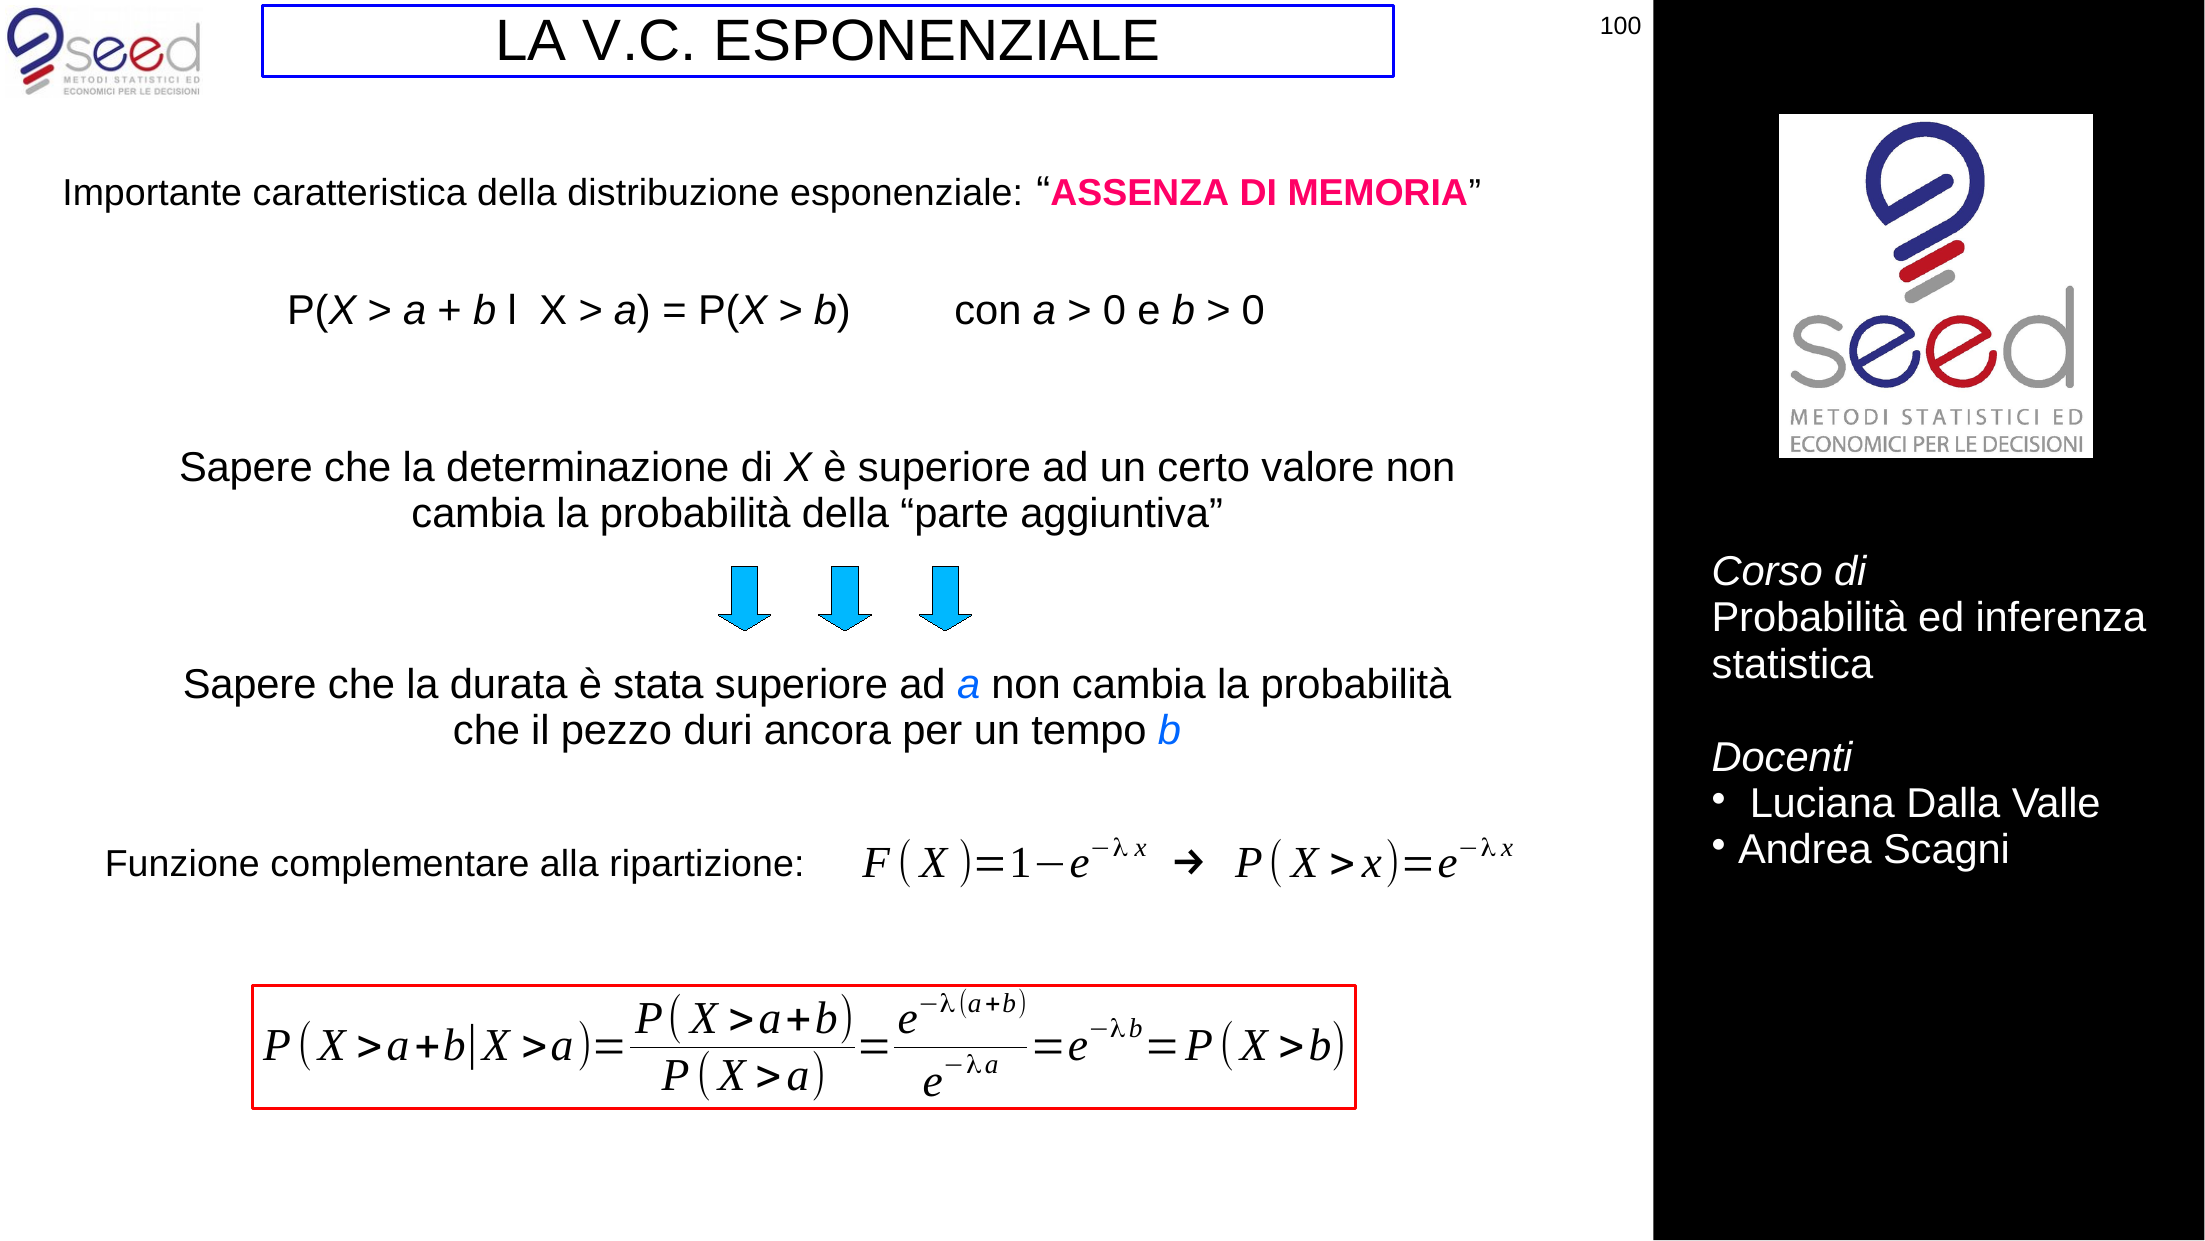

LA V.C. ESPONENZIALE
Importante caratteristica della distribuzione esponenziale: “ASSENZA DI MEMORIA”
P(X > a + b l X > a) = P(X > b) con a > 0 e b > 0
Sapere che la determinazione di X è superiore ad un certo valore non cambia la probabilità della “parte aggiuntiva”
Sapere che la durata è stata superiore ad a non cambia la probabilità che il pezzo duri ancora per un tempo b
Funzione complementare alla ripartizione: